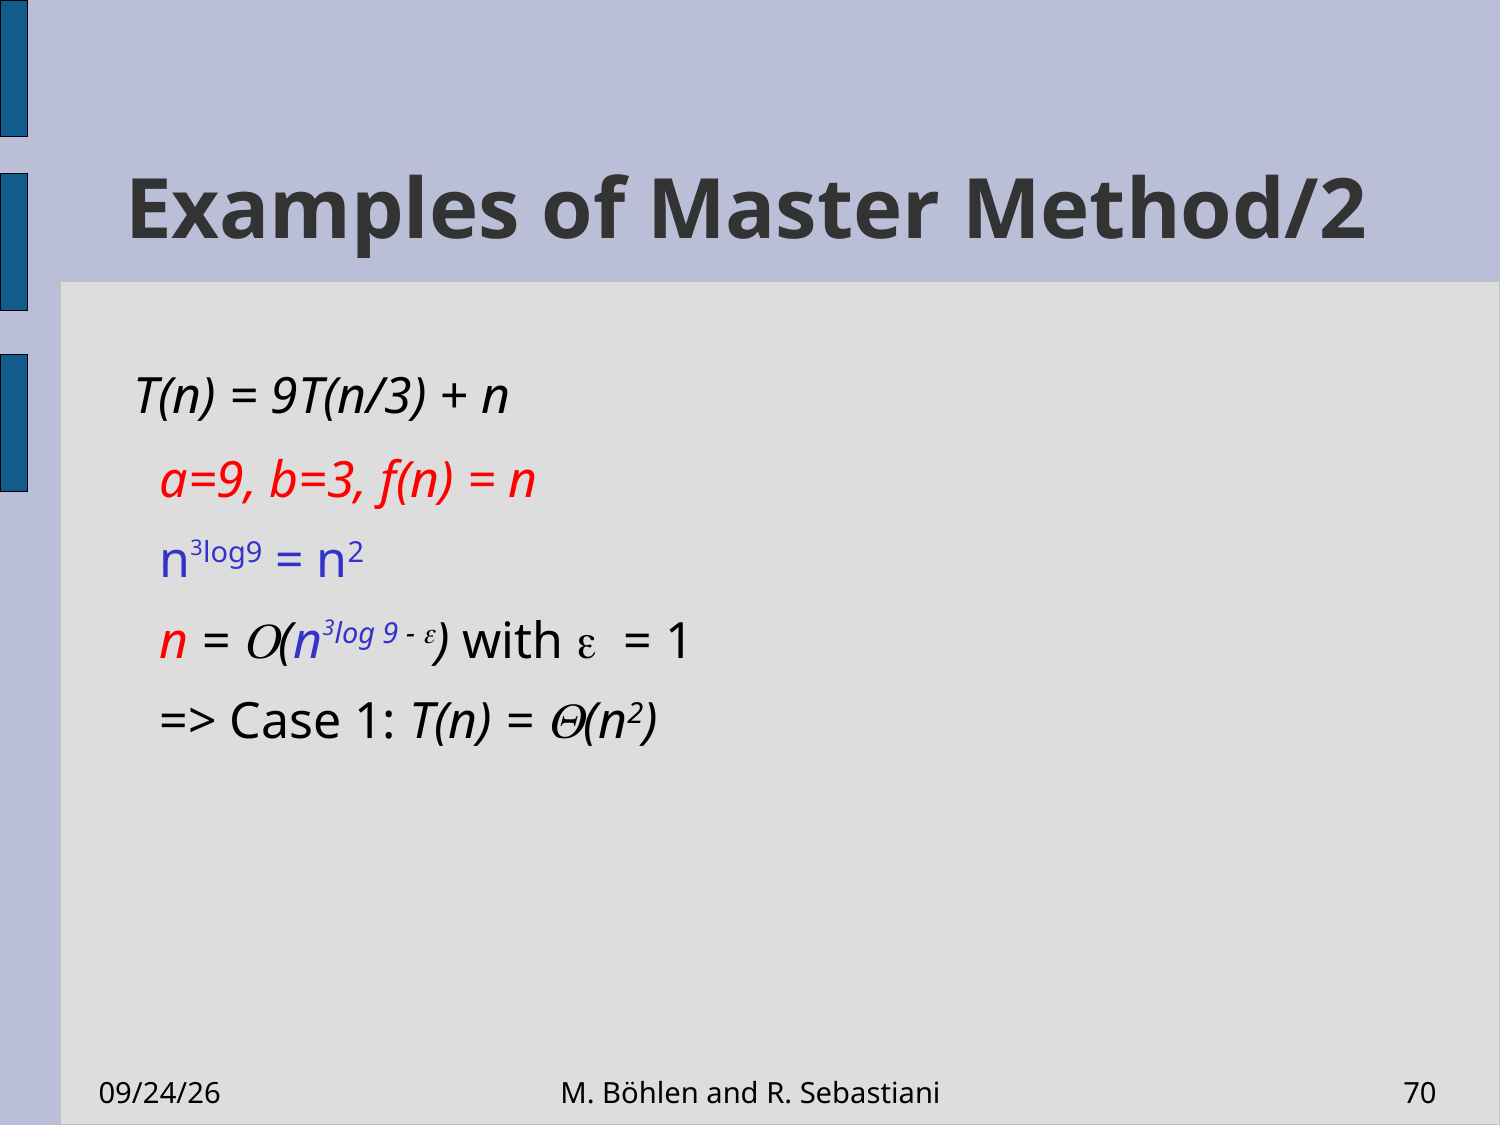

# Examples of Master Method/2
T(n) = 9T(n/3) + n
 a=9, b=3, f(n) = n
 n3log9 = n2
 n = O(n3log 9 - ) with = 1
 => Case 1: T(n) = (n2)
M. Böhlen and R. Sebastiani
70